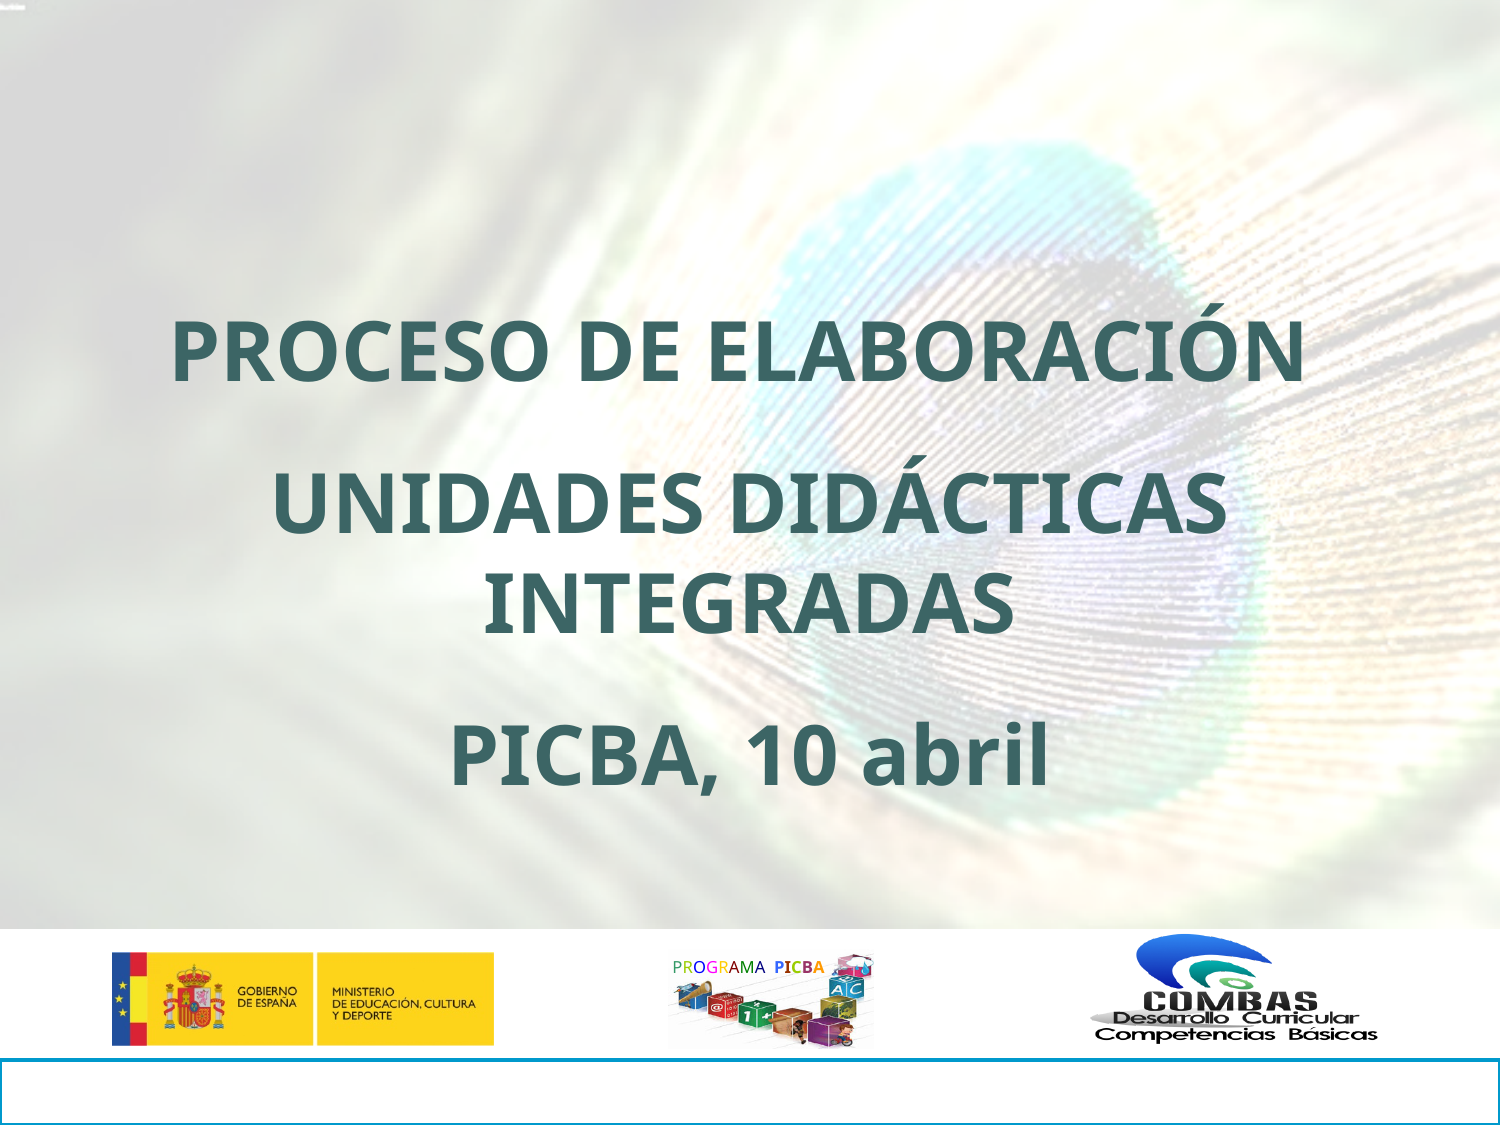

PROCESO DE ELABORACIÓN
UNIDADES DIDÁCTICAS INTEGRADAS
PICBA, 10 abril
PROGRAMA PICBA